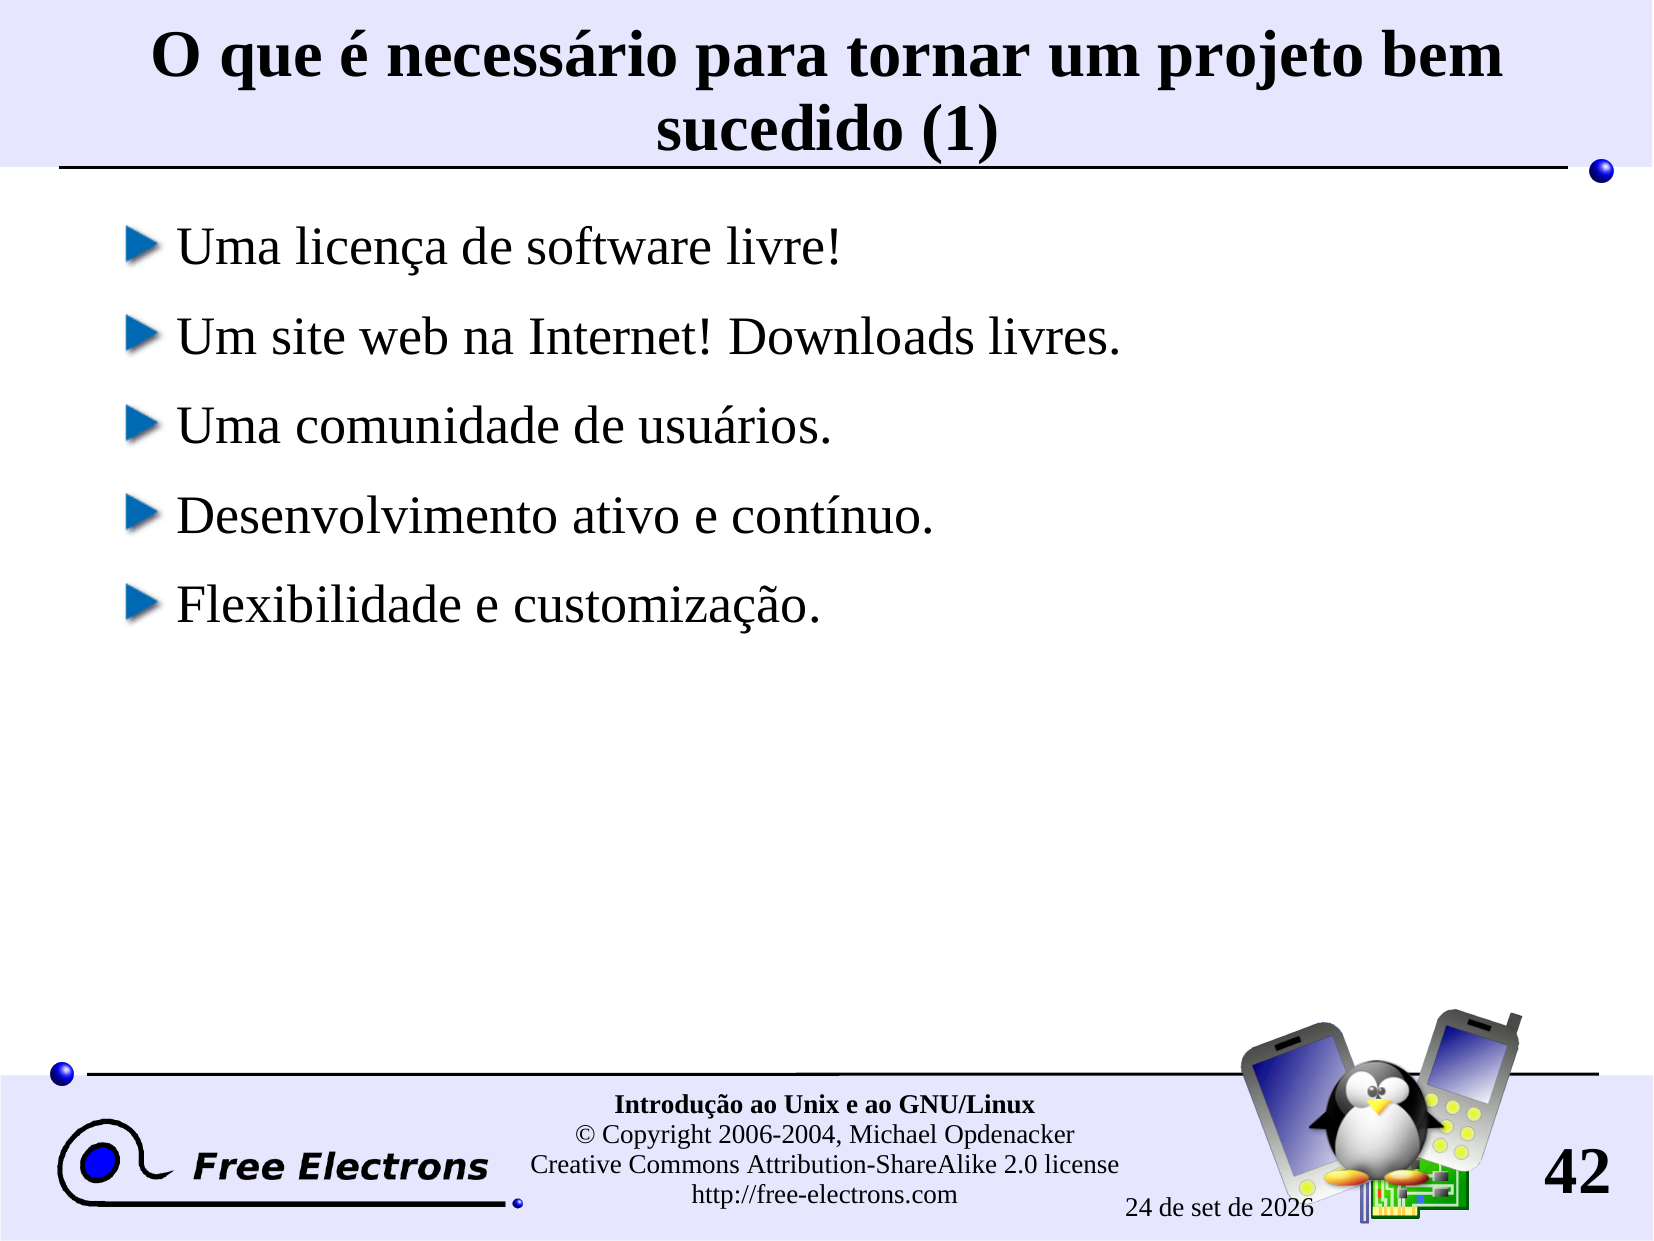

# O que é necessário para tornar um projeto bem sucedido (1)
Uma licença de software livre!
Um site web na Internet! Downloads livres.
Uma comunidade de usuários.
Desenvolvimento ativo e contínuo.
Flexibilidade e customização.